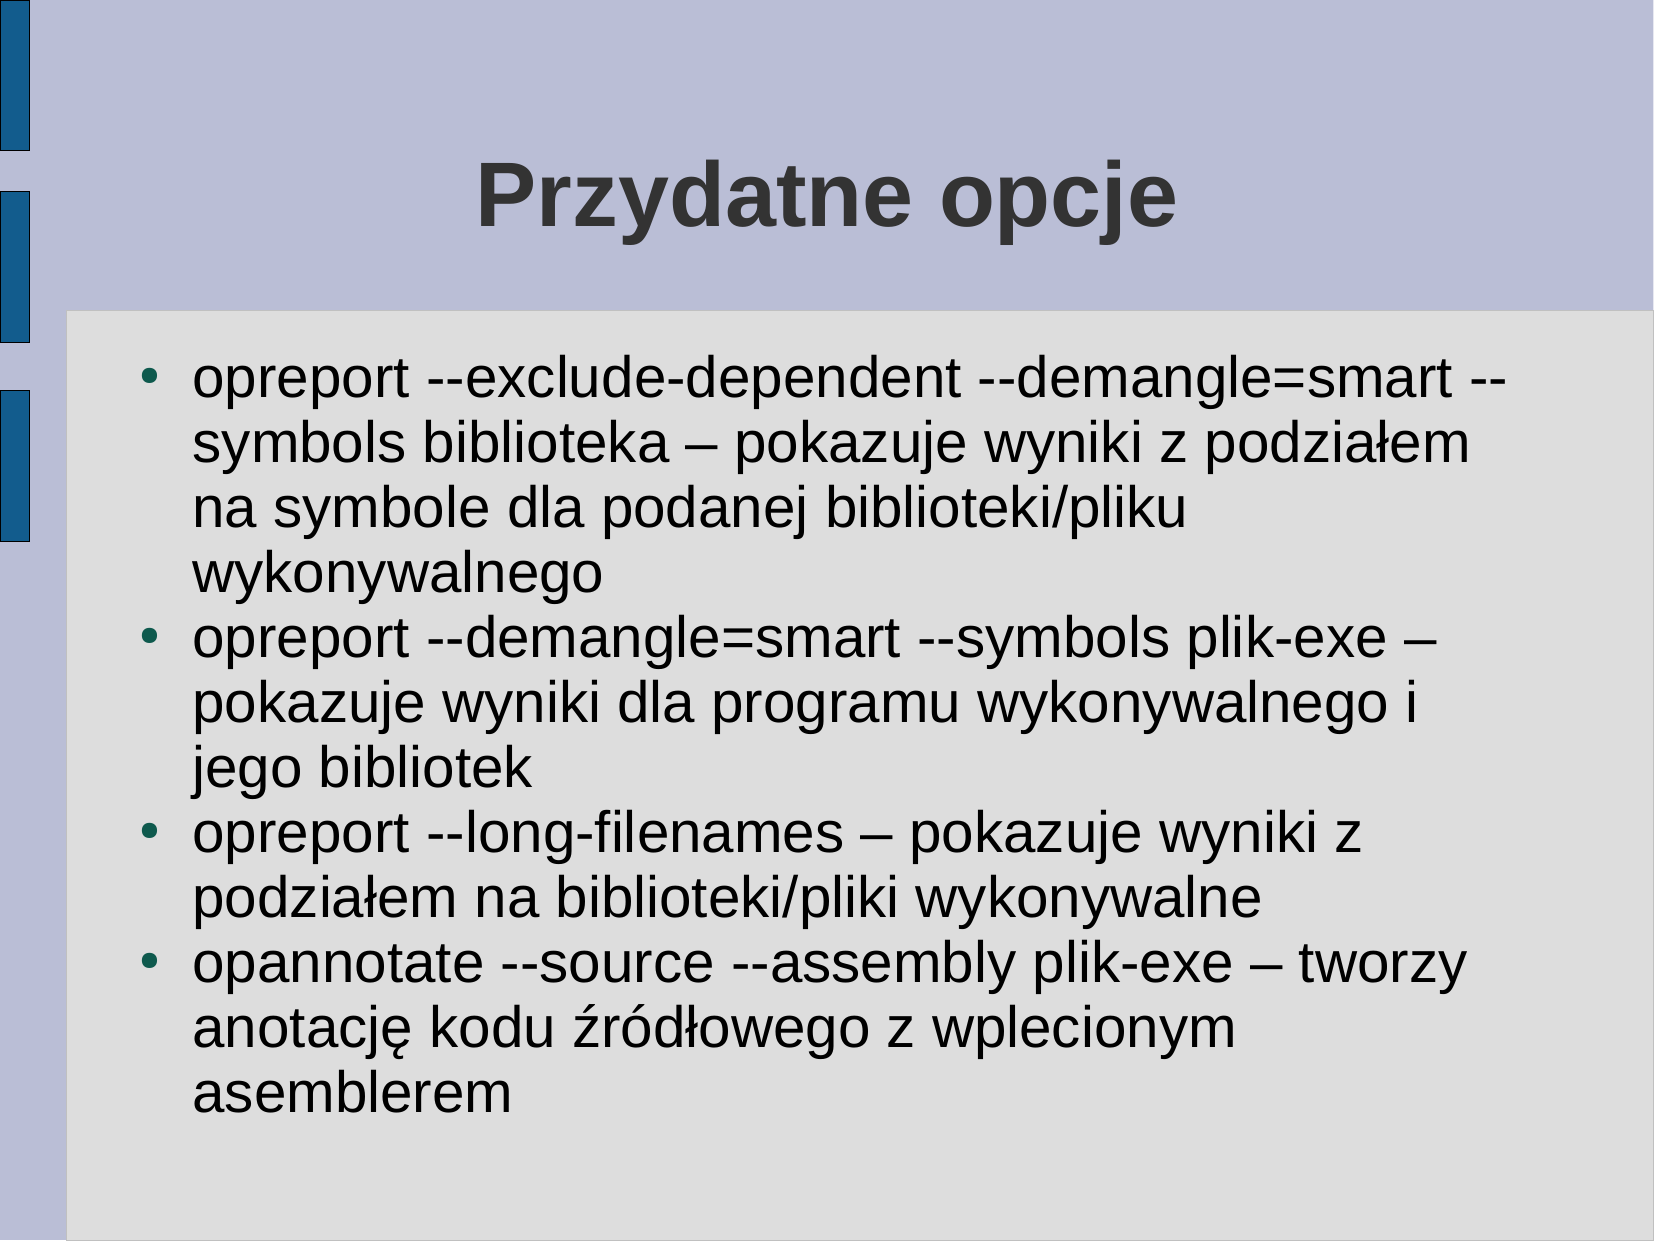

# Przydatne opcje
opreport --exclude-dependent --demangle=smart --symbols biblioteka – pokazuje wyniki z podziałem na symbole dla podanej biblioteki/pliku wykonywalnego
opreport --demangle=smart --symbols plik-exe – pokazuje wyniki dla programu wykonywalnego i jego bibliotek
opreport --long-filenames – pokazuje wyniki z podziałem na biblioteki/pliki wykonywalne
opannotate --source --assembly plik-exe – tworzy anotację kodu źródłowego z wplecionym asemblerem